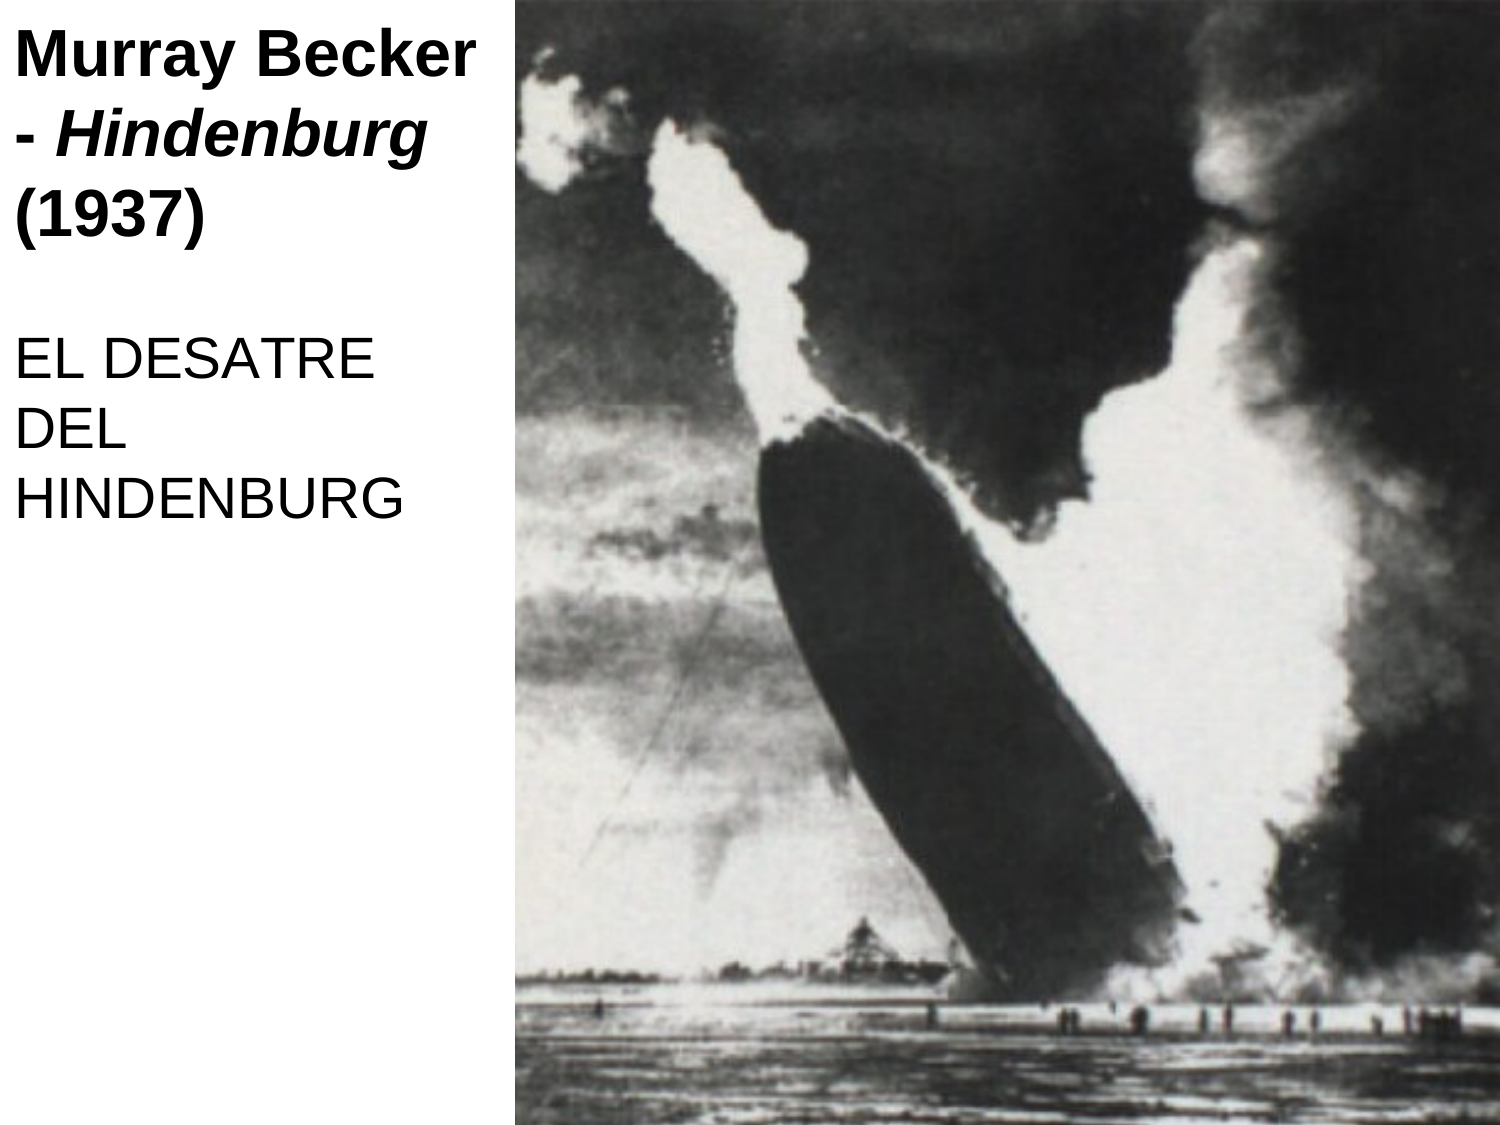

Murray Becker - Hindenburg (1937)
EL DESATRE DEL HINDENBURG